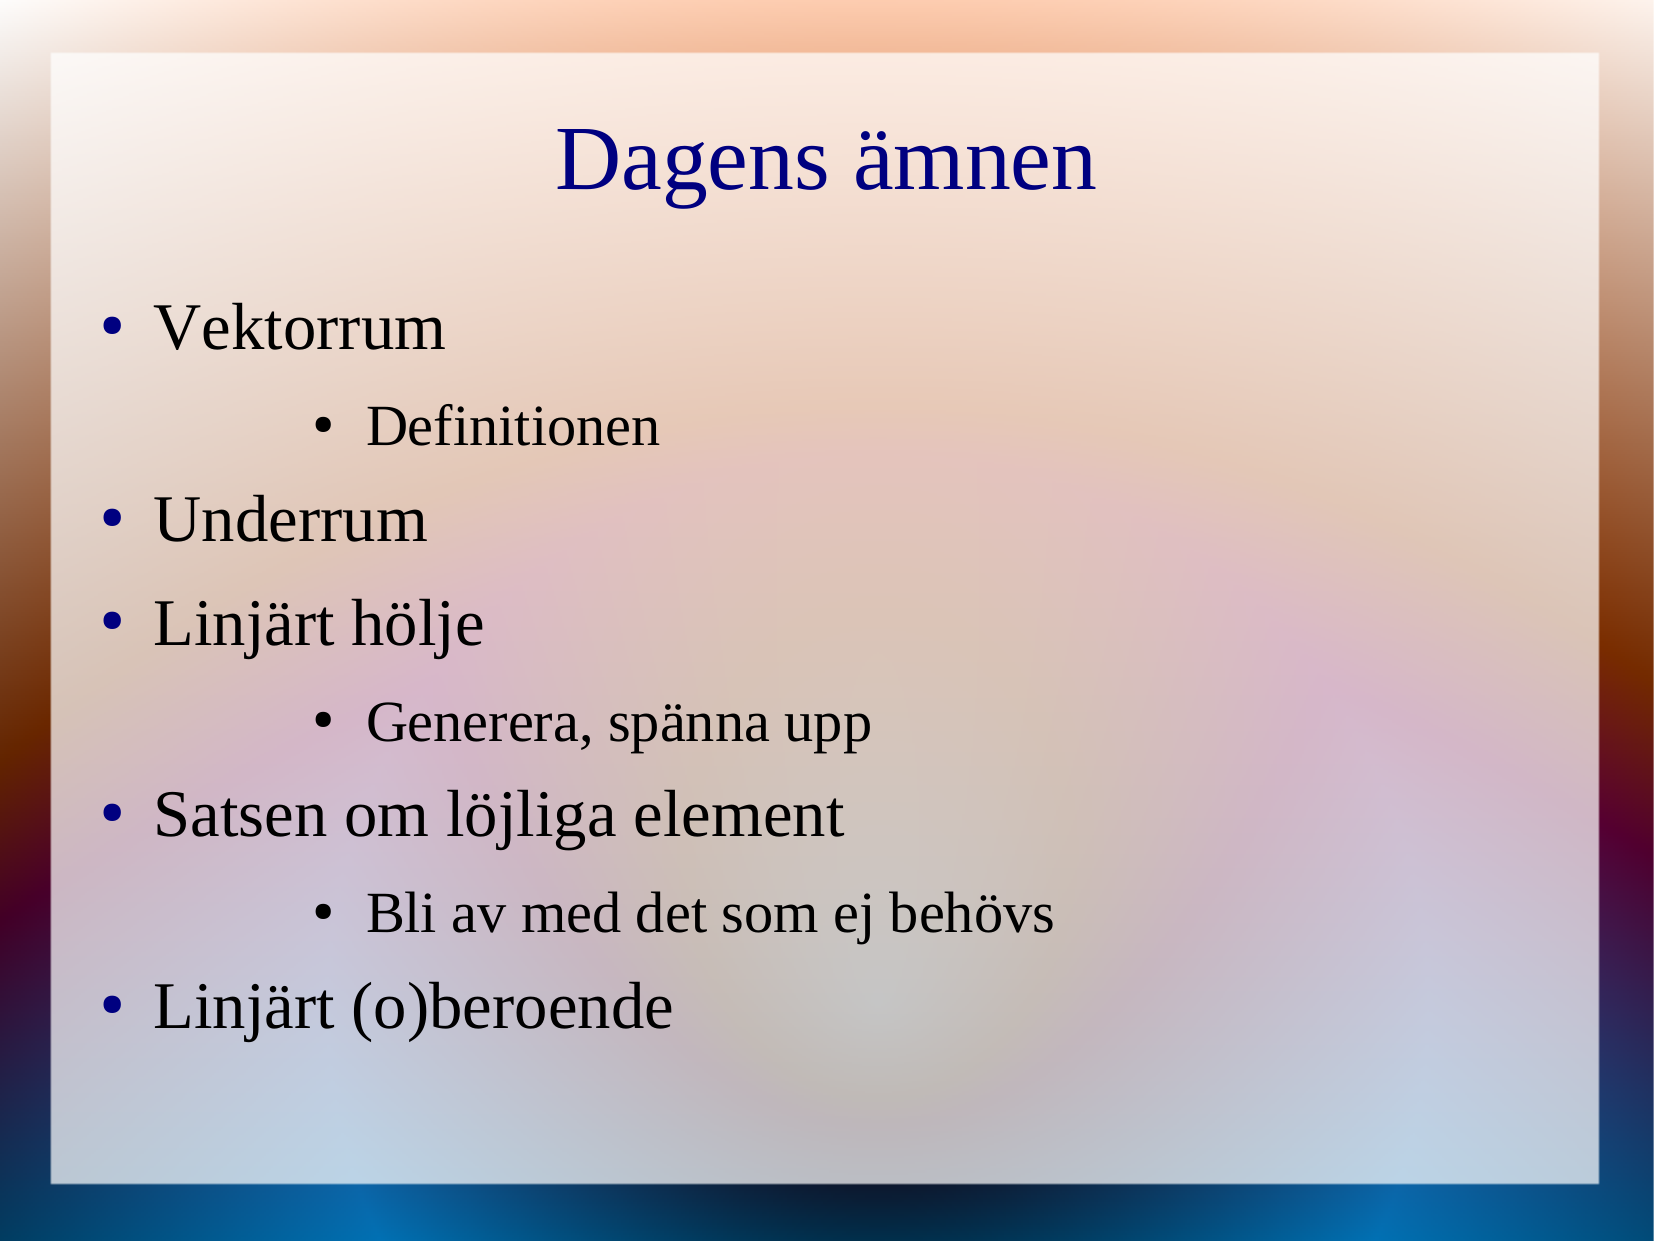

# Dagens ämnen
Vektorrum
Definitionen
Underrum
Linjärt hölje
Generera, spänna upp
Satsen om löjliga element
Bli av med det som ej behövs
Linjärt (o)beroende